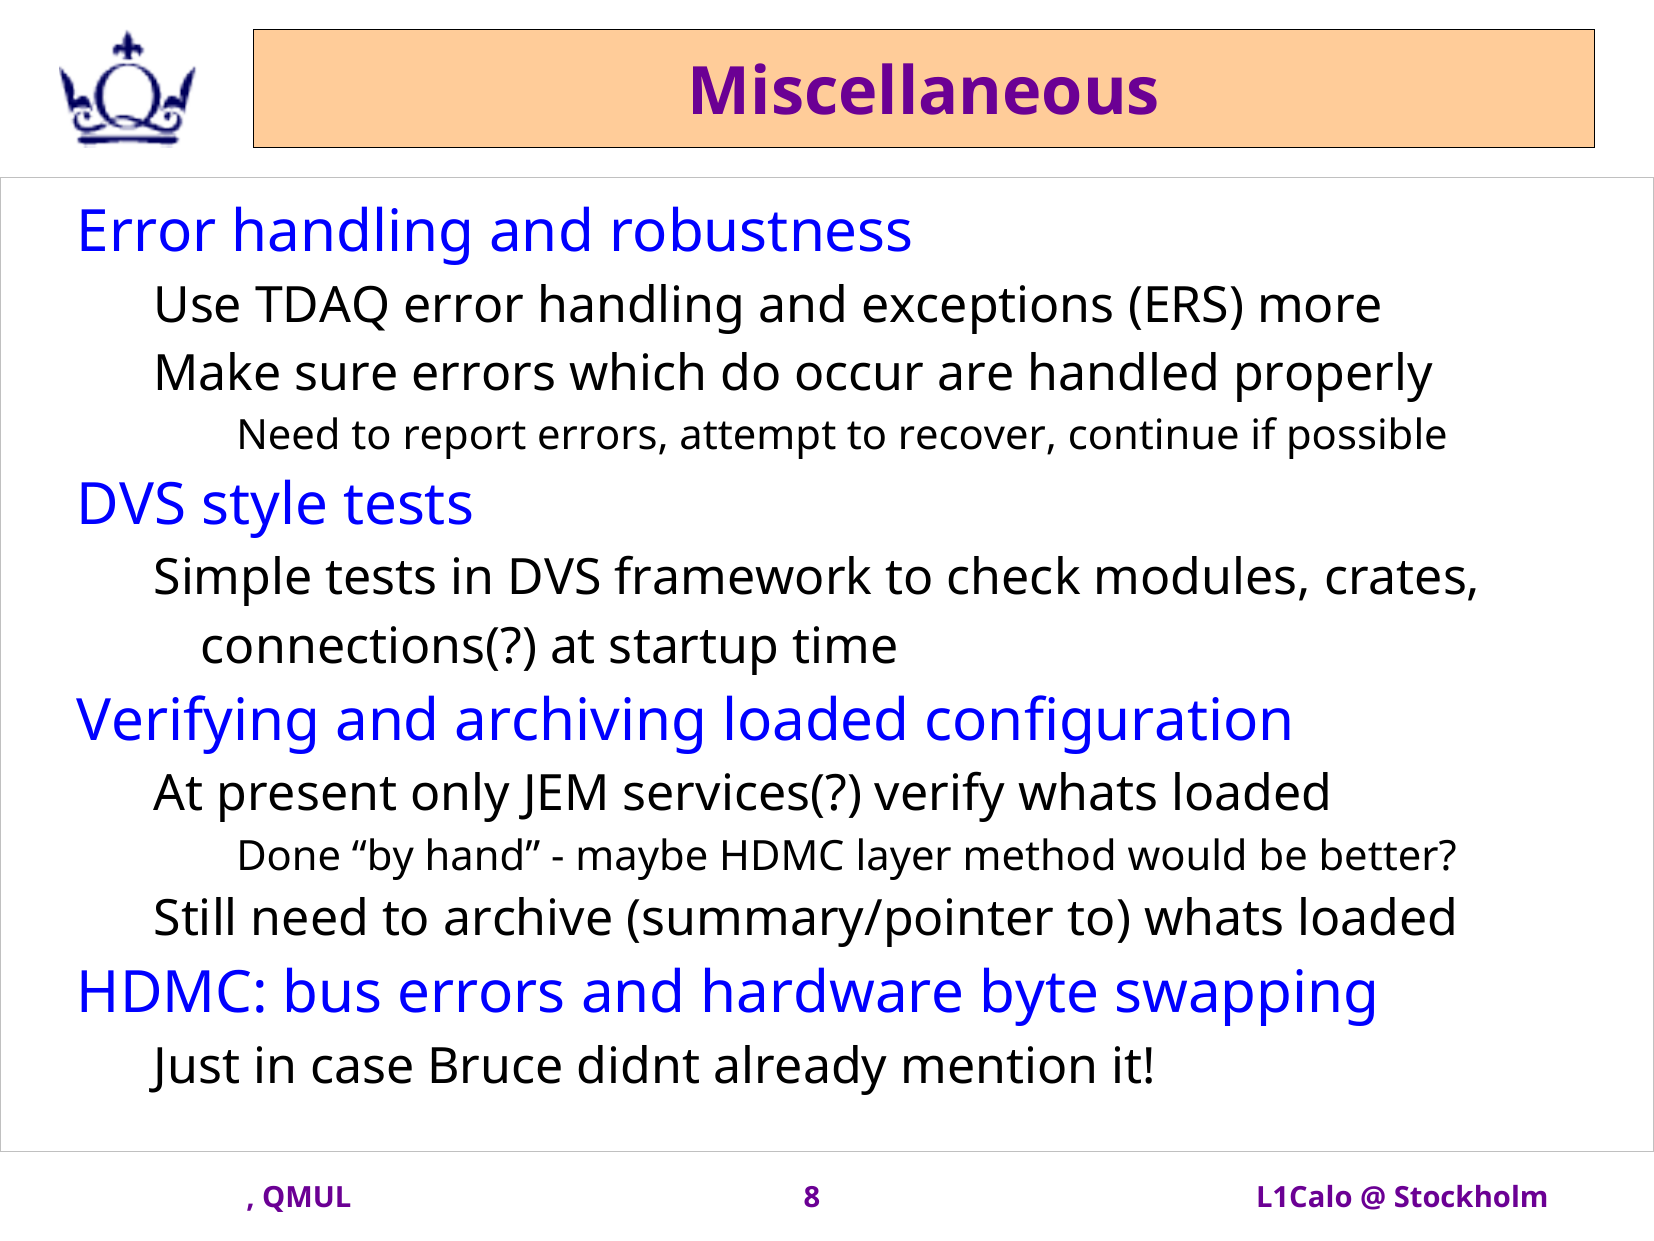

# Miscellaneous
Error handling and robustness
Use TDAQ error handling and exceptions (ERS) more
Make sure errors which do occur are handled properly
Need to report errors, attempt to recover, continue if possible
DVS style tests
Simple tests in DVS framework to check modules, crates, connections(?) at startup time
Verifying and archiving loaded configuration
At present only JEM services(?) verify whats loaded
Done “by hand” - maybe HDMC layer method would be better?
Still need to archive (summary/pointer to) whats loaded
HDMC: bus errors and hardware byte swapping
Just in case Bruce didnt already mention it!